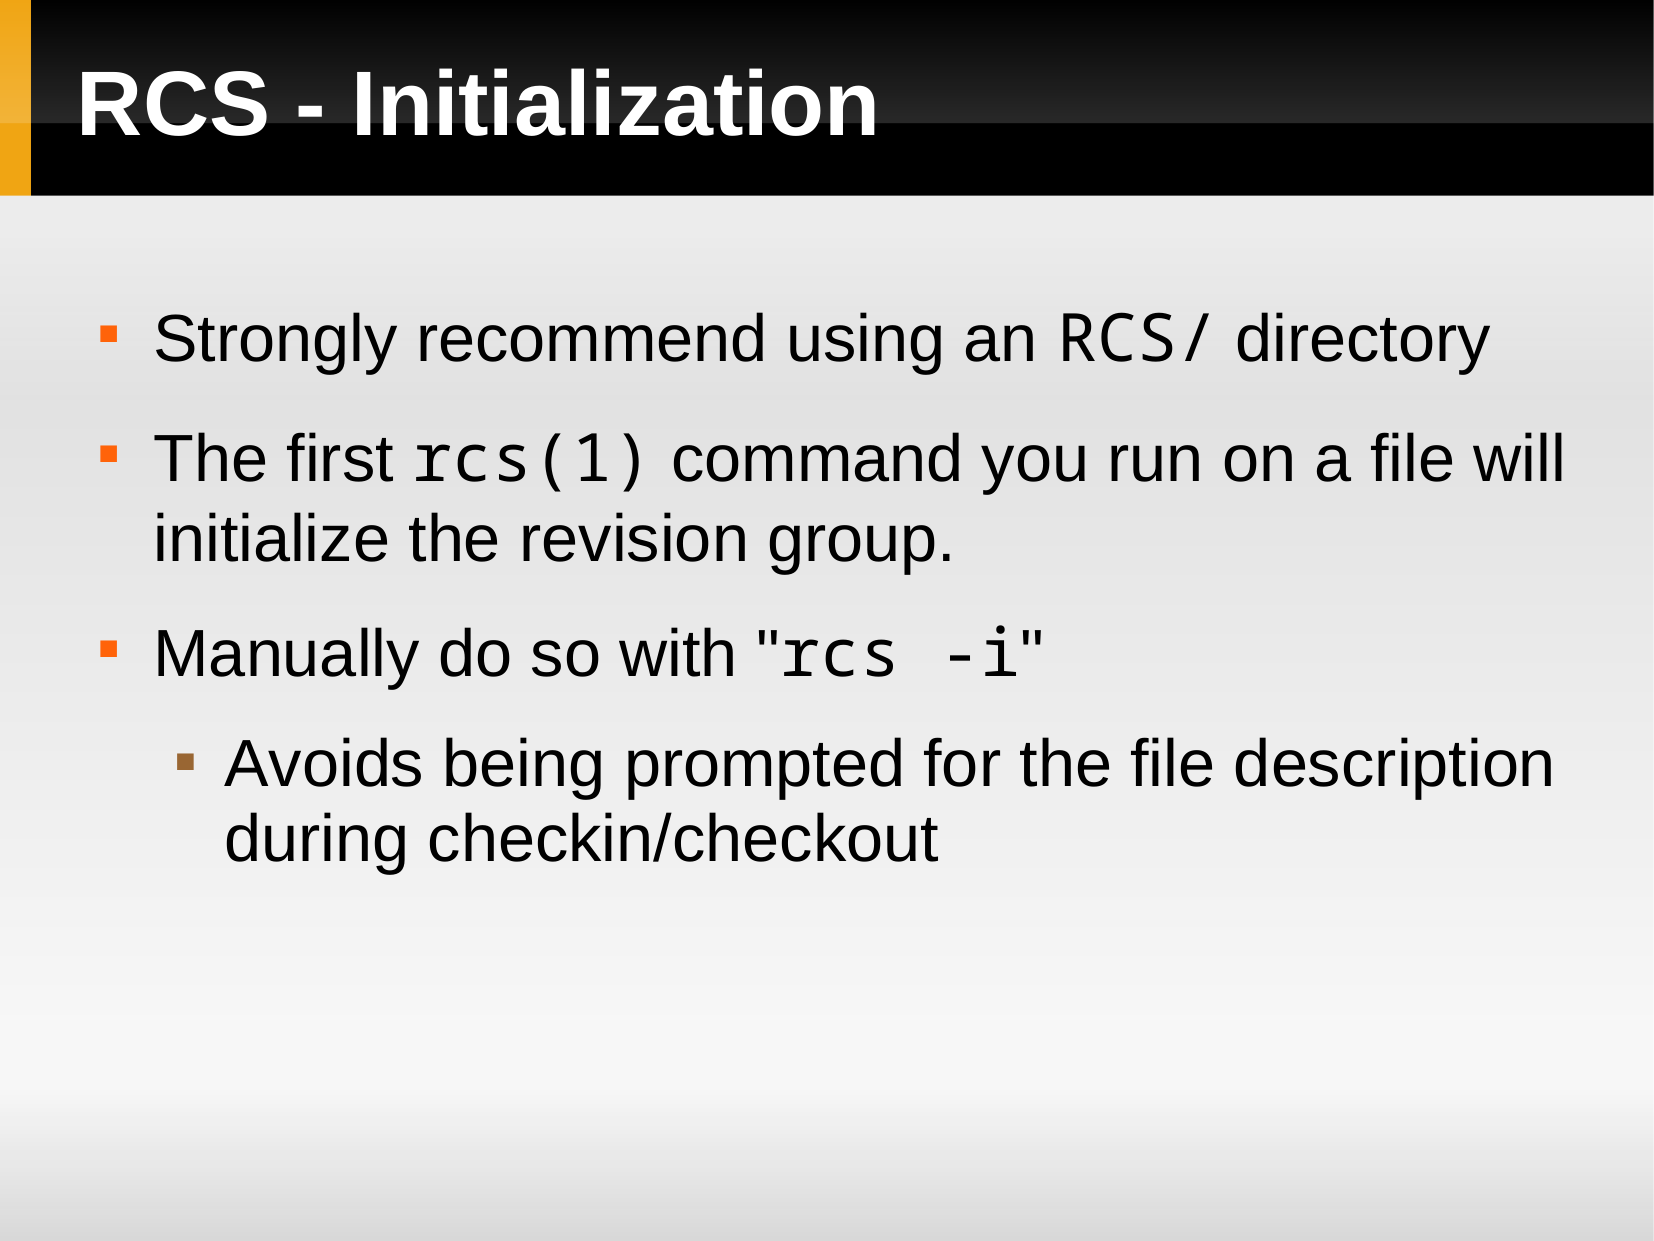

# RCS - Initialization
Strongly recommend using an RCS/ directory
The first rcs(1) command you run on a file will initialize the revision group.
Manually do so with "rcs -i"
Avoids being prompted for the file description during checkin/checkout